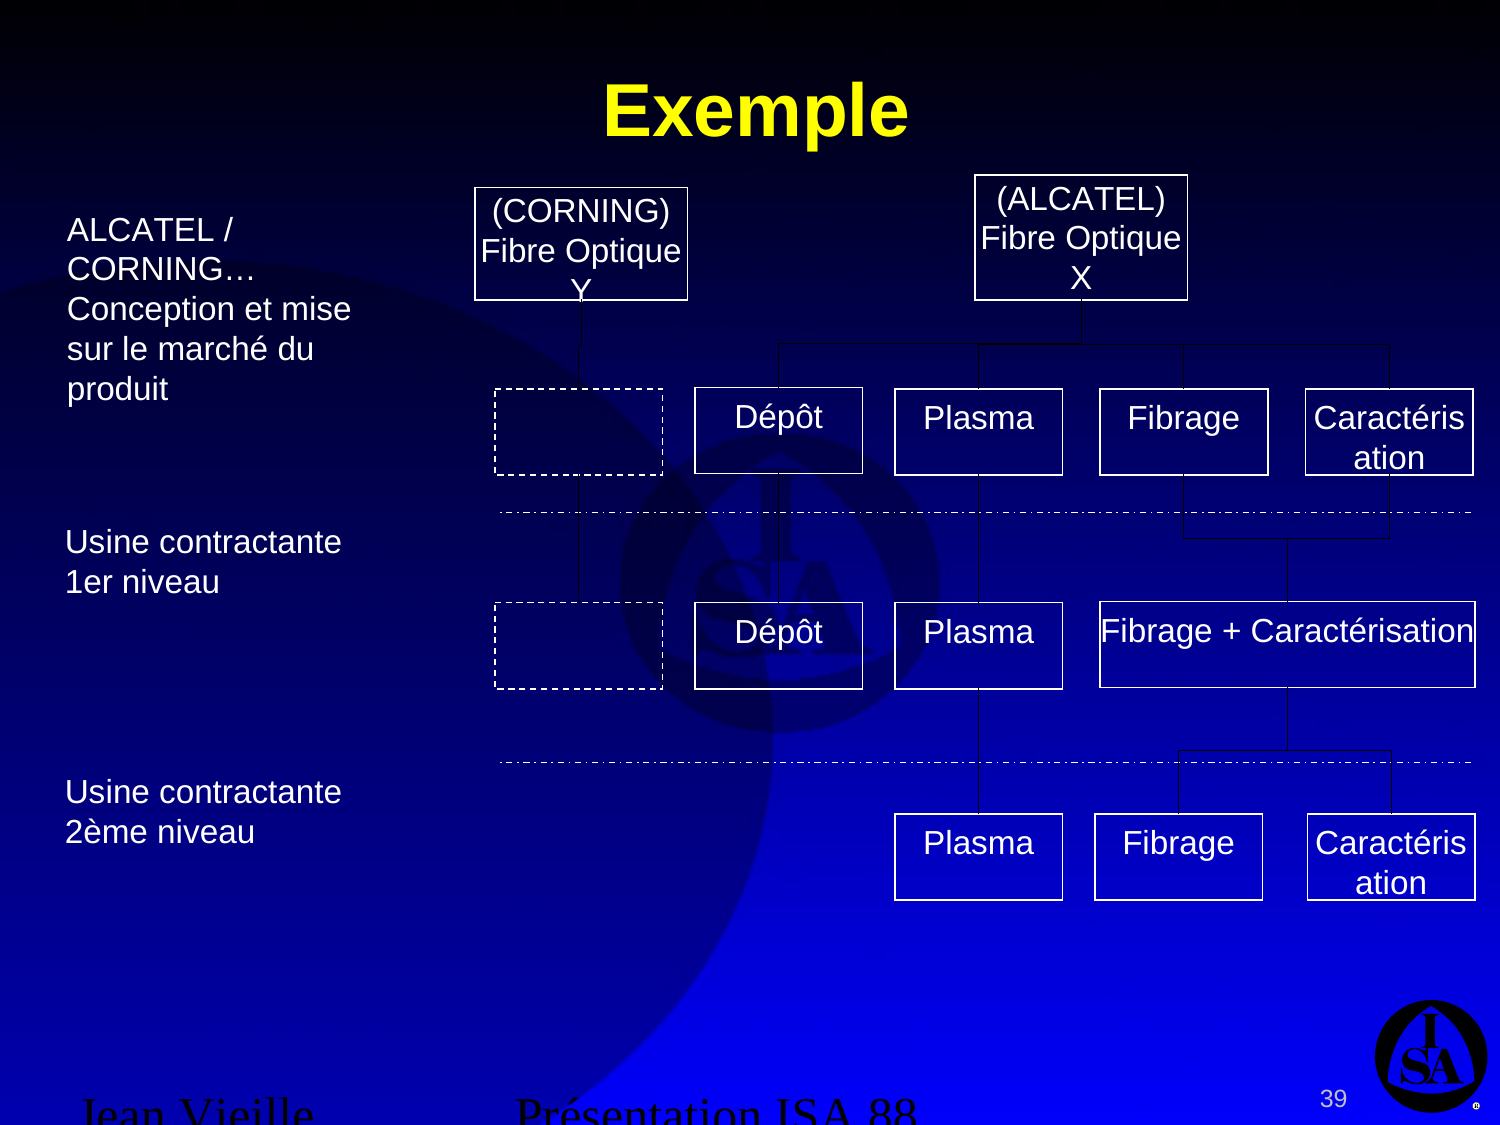

# Exemple
(ALCATEL)
Fibre Optique
X
(CORNING)
Fibre Optique
Y
ALCATEL / CORNING…
Conception et mise sur le marché du produit
Dépôt
Plasma
Fibrage
Caractérisation
Usine contractante
1er niveau
Fibrage + Caractérisation
Dépôt
Plasma
Usine contractante
2ème niveau
Plasma
Fibrage
Caractérisation